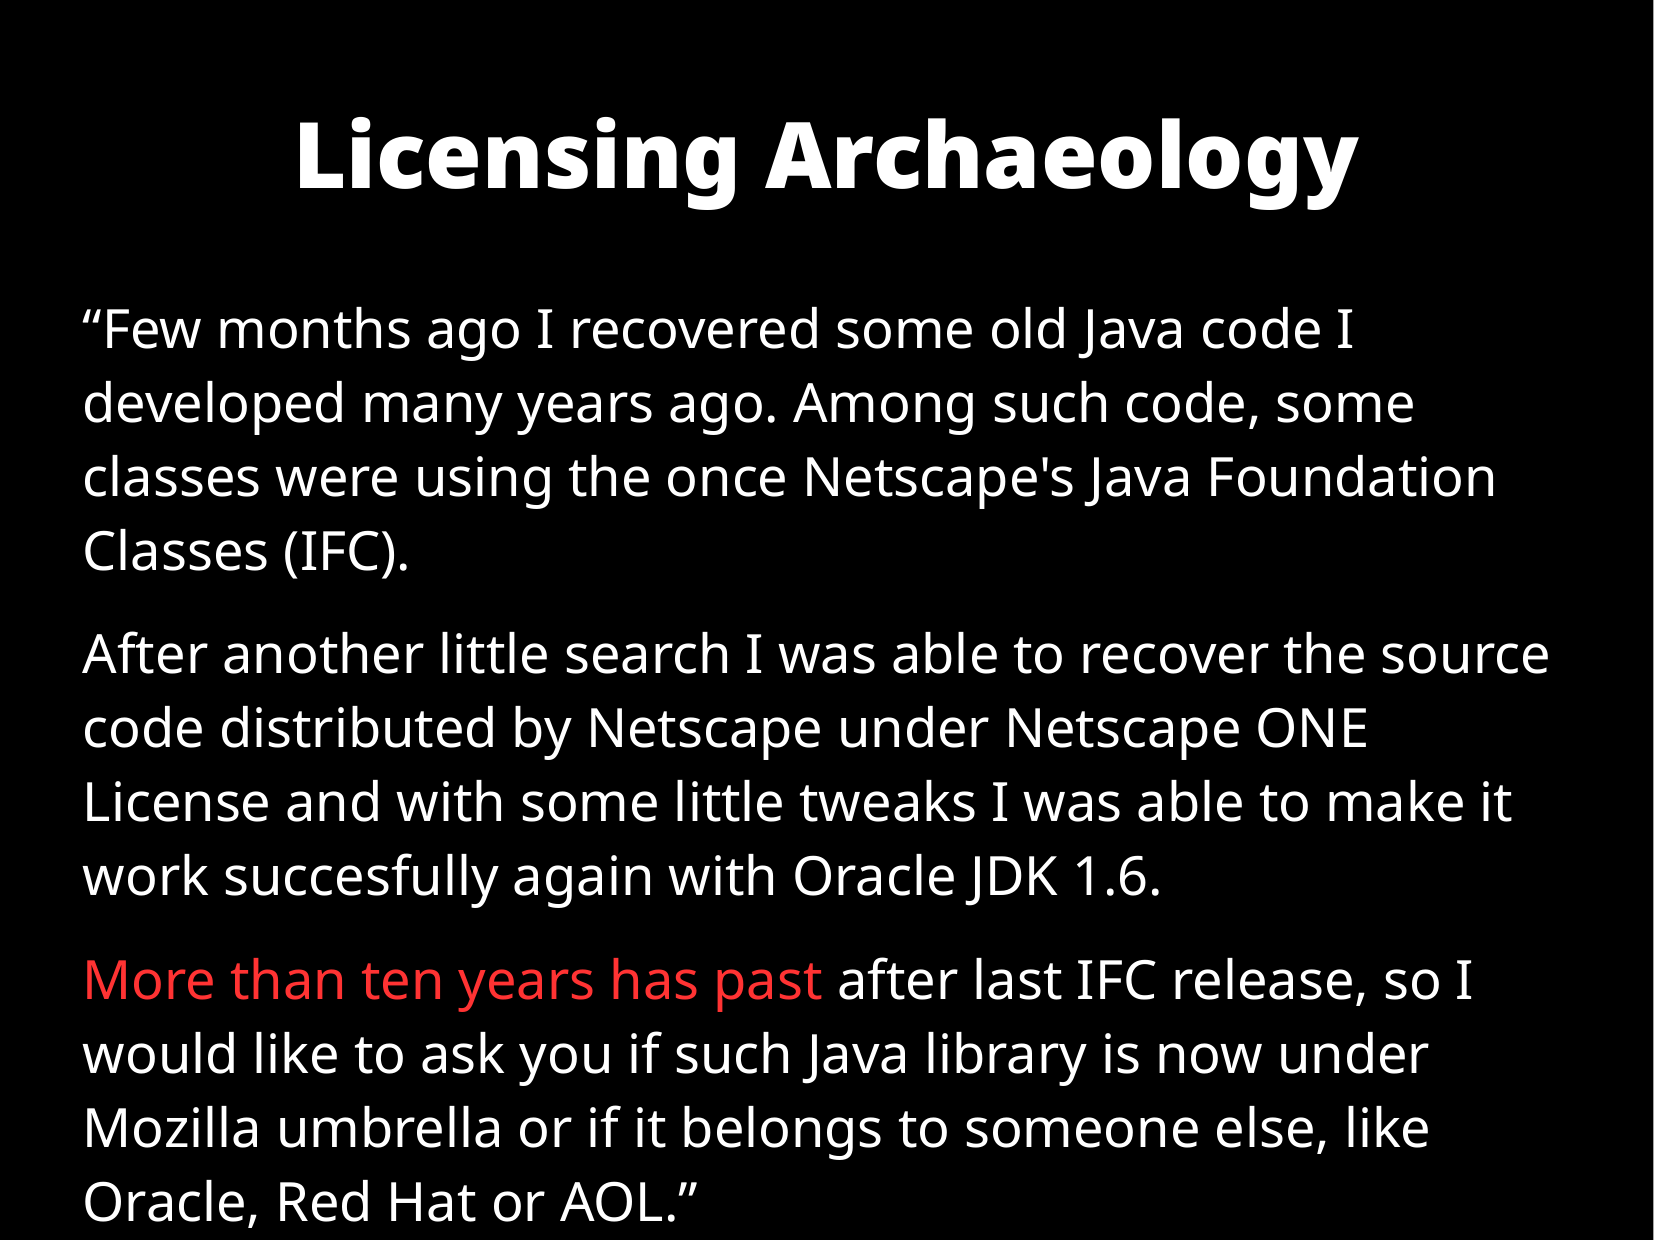

# Licensing Archaeology
“Few months ago I recovered some old Java code I developed many years ago. Among such code, some classes were using the once Netscape's Java Foundation Classes (IFC).
After another little search I was able to recover the source code distributed by Netscape under Netscape ONE License and with some little tweaks I was able to make it work succesfully again with Oracle JDK 1.6.
More than ten years has past after last IFC release, so I would like to ask you if such Java library is now under Mozilla umbrella or if it belongs to someone else, like Oracle, Red Hat or AOL.”